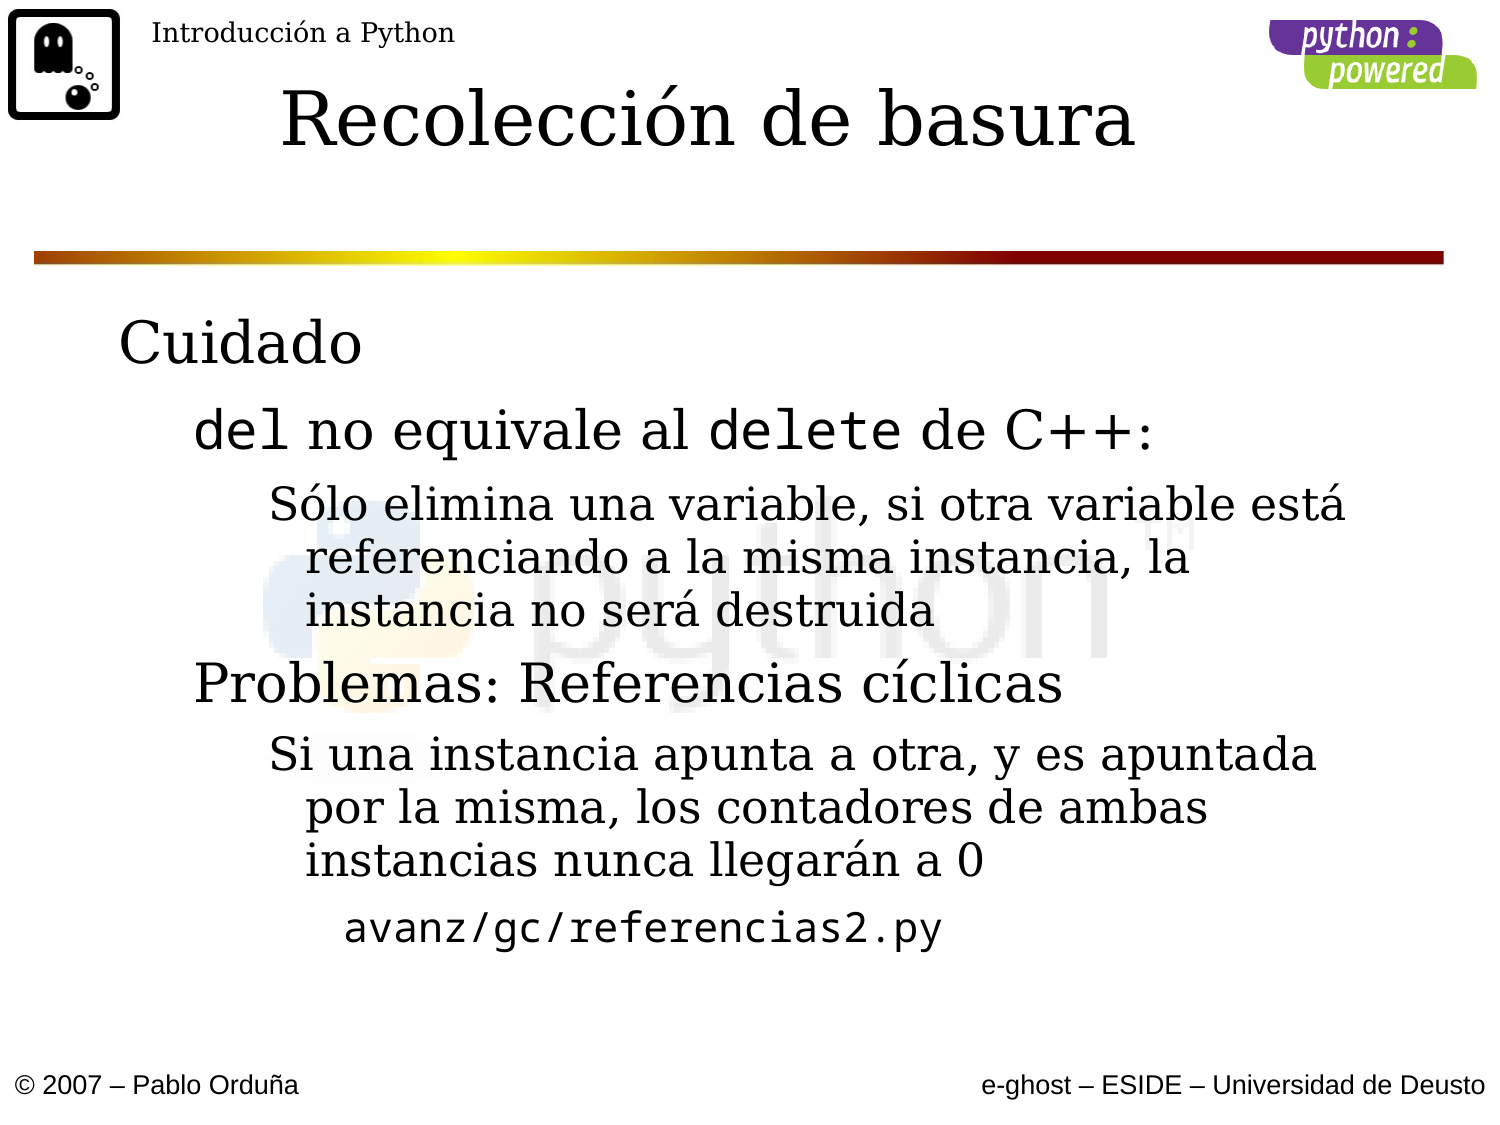

# Recolección de basura
Cuidado
del no equivale al delete de C++:
Sólo elimina una variable, si otra variable está referenciando a la misma instancia, la instancia no será destruida
Problemas: Referencias cíclicas
Si una instancia apunta a otra, y es apuntada por la misma, los contadores de ambas instancias nunca llegarán a 0
avanz/gc/referencias2.py